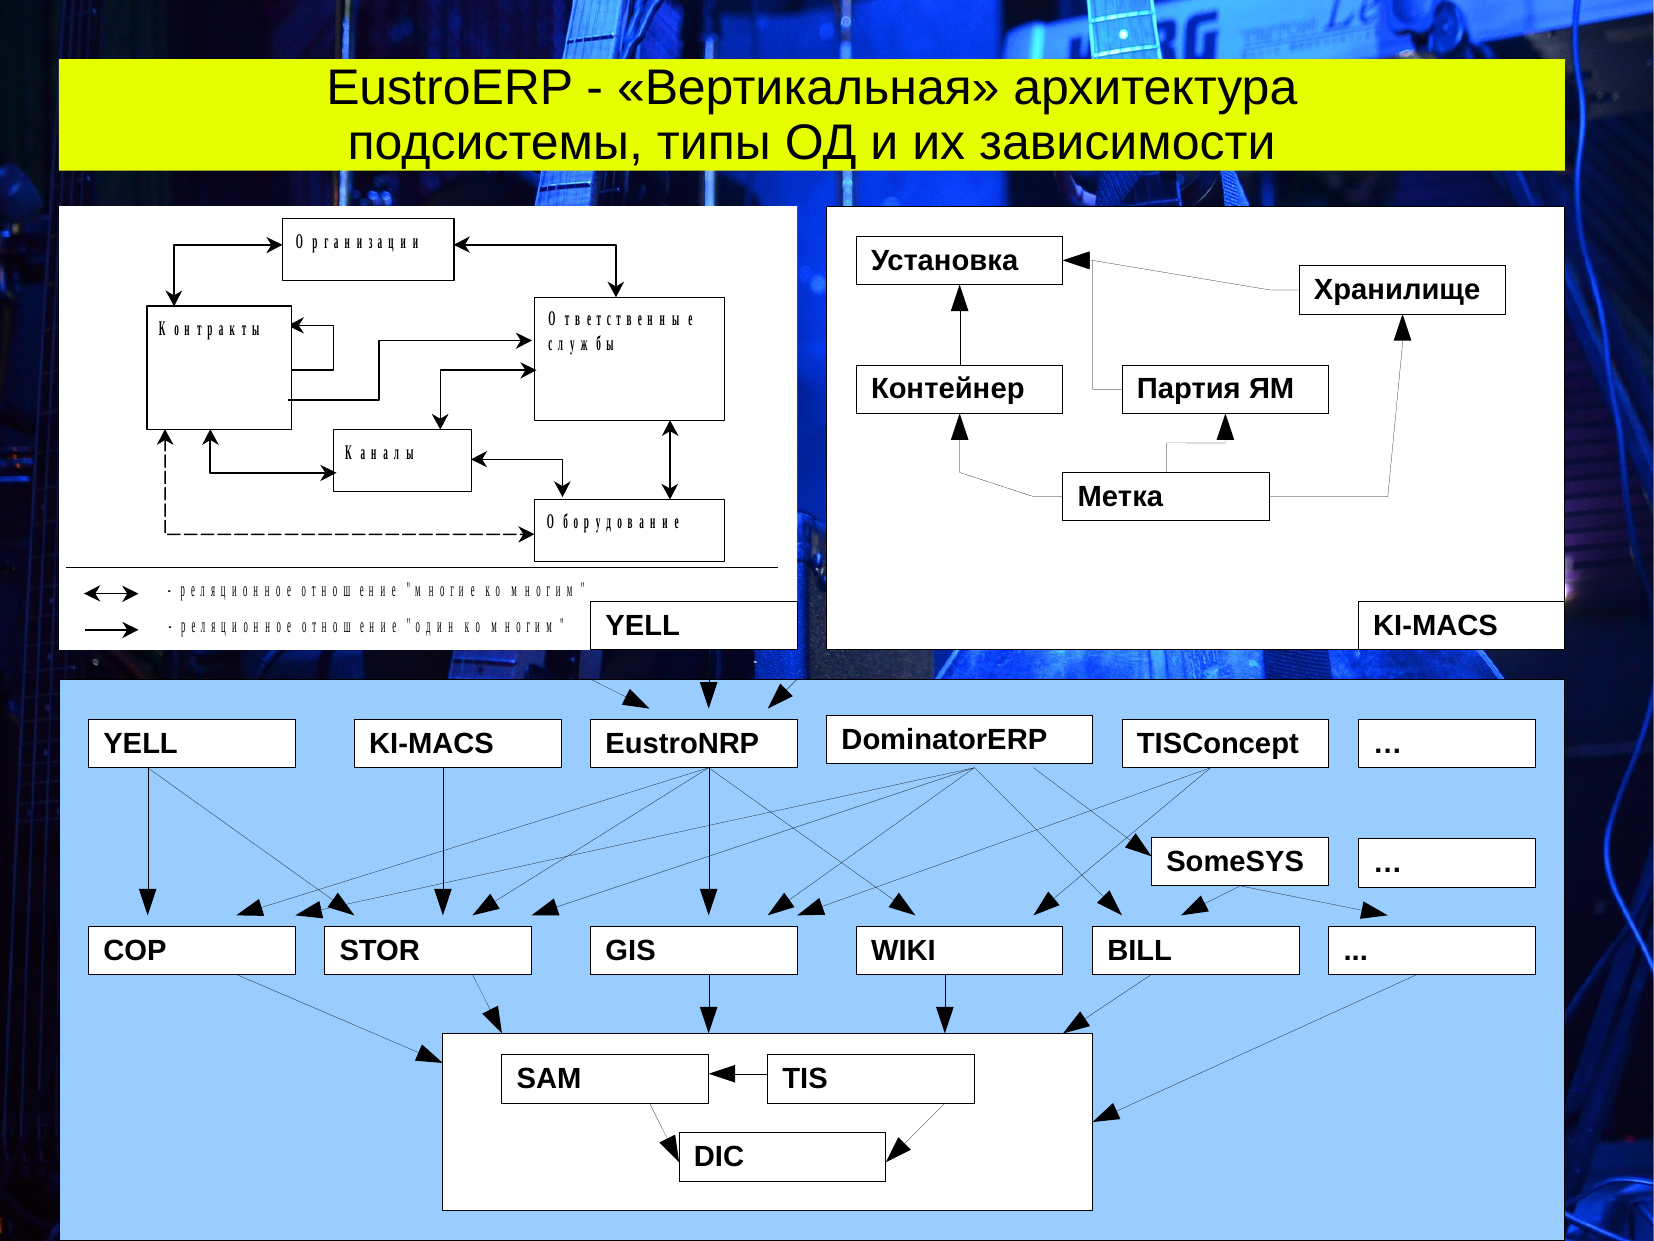

# EustroERP - «Вертикальная» архитектура подсистемы, типы ОД и их зависимости
Установка
Хранилище
Контейнер
Партия ЯМ
Метка
YELL
KI-MACS
DominatorERP
YELL
KI-MACS
EustroNRP
TISConcept
…
SomeSYS
…
COP
STOR
GIS
WIKI
BILL
...
SAM
TIS
DIC